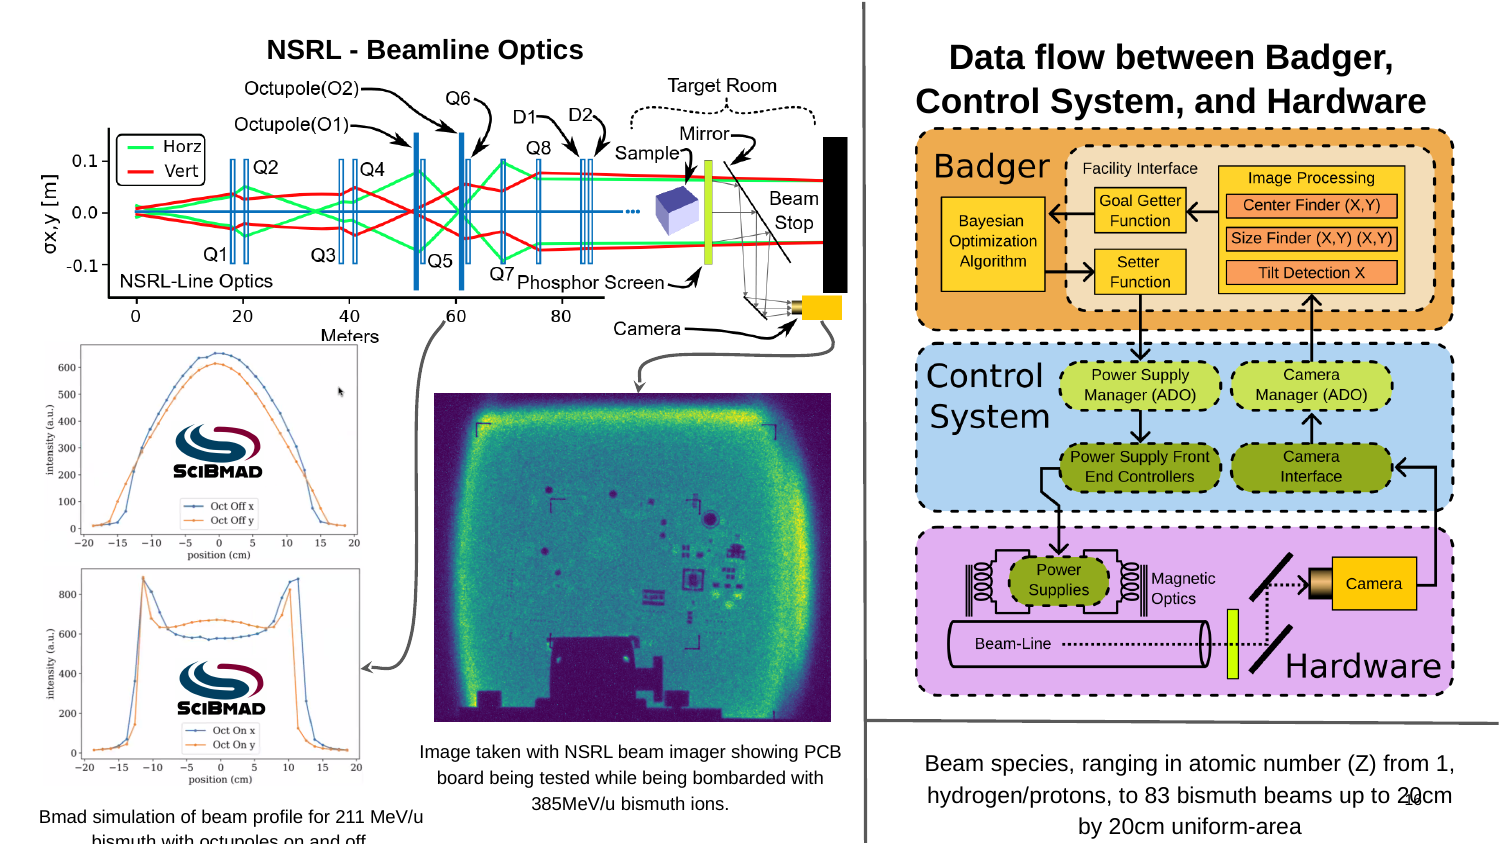

# NSRL - Beamline Optics
Data flow between Badger, Control System, and Hardware
Image taken with NSRL beam imager showing PCB board being tested while being bombarded with 385MeV/u bismuth ions.
Beam species, ranging in atomic number (Z) from 1, hydrogen/protons, to 83 bismuth beams up to 20cm by 20cm uniform-area
Bmad simulation of beam profile for 211 MeV/u bismuth with octupoles on and off.